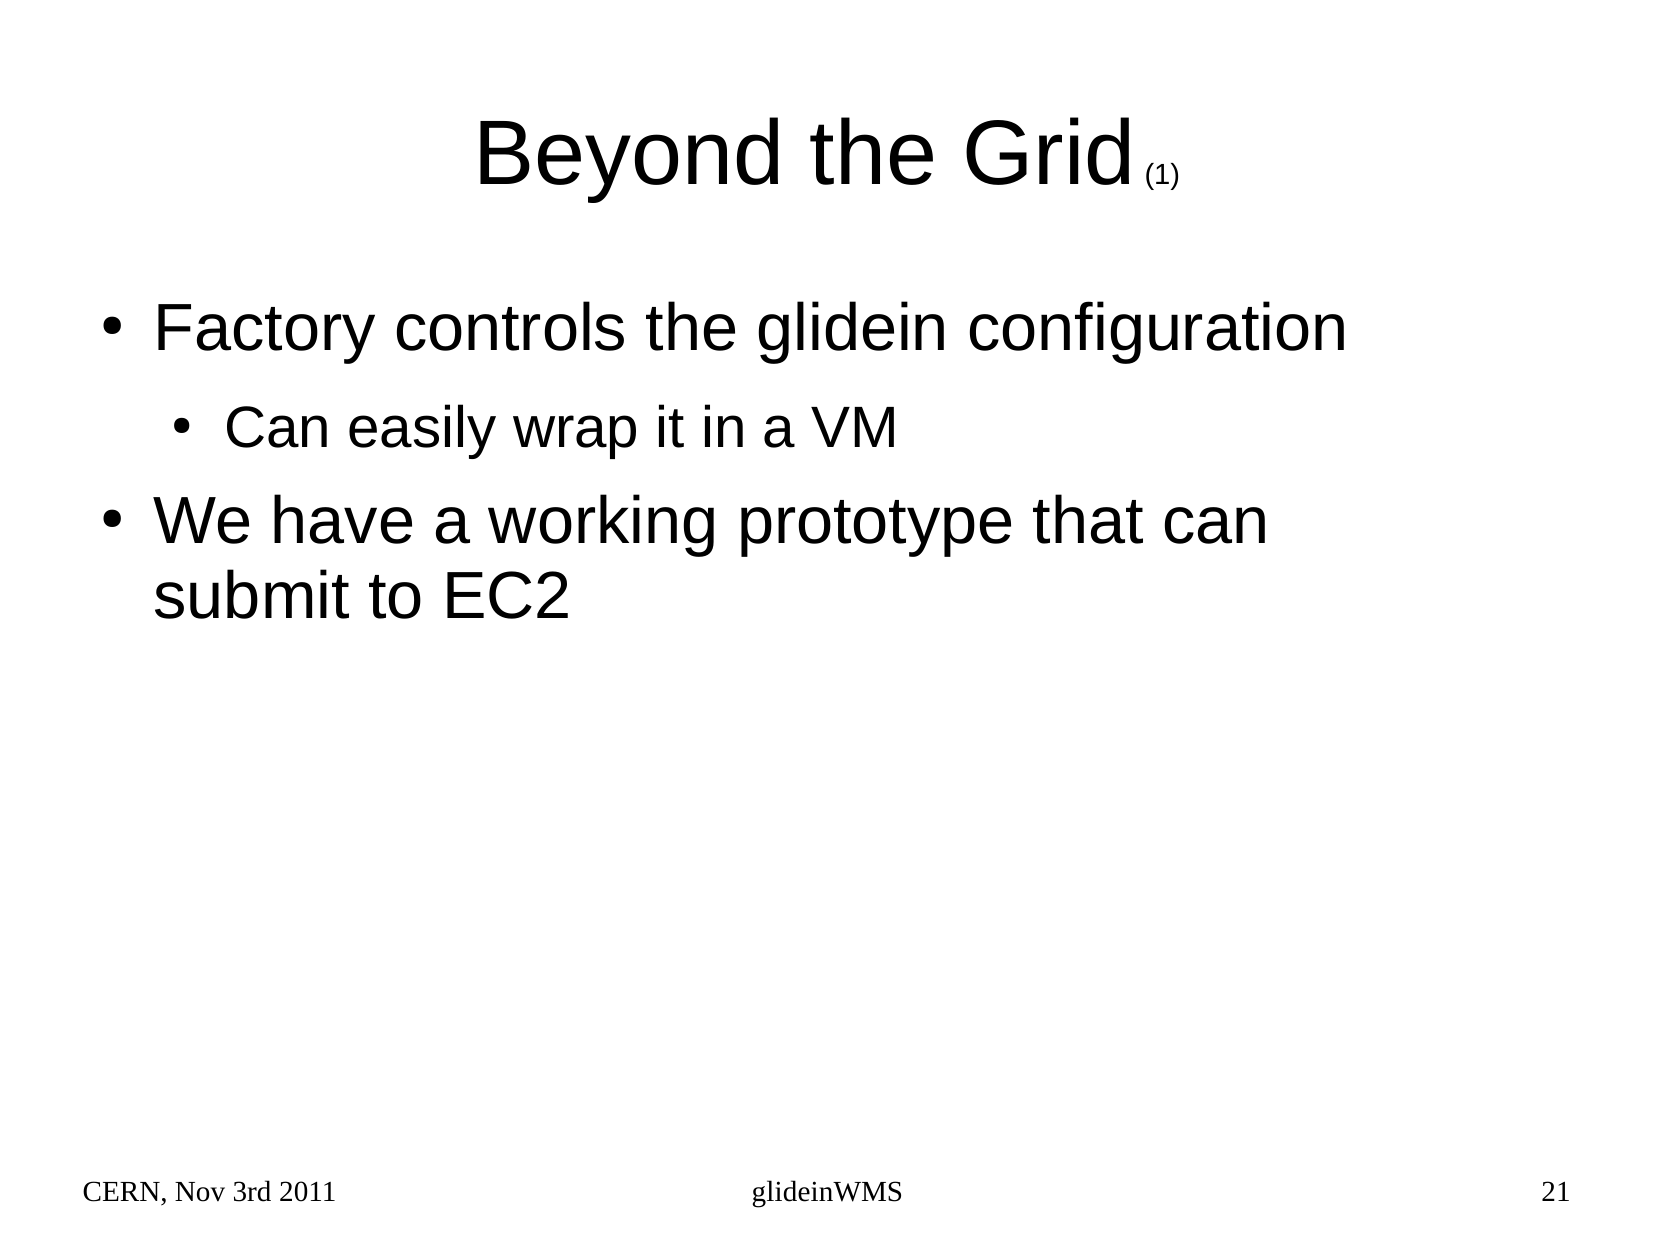

# Beyond the Grid (1)
Factory controls the glidein configuration
Can easily wrap it in a VM
We have a working prototype that can submit to EC2
CERN, Nov 3rd 2011
glideinWMS
21